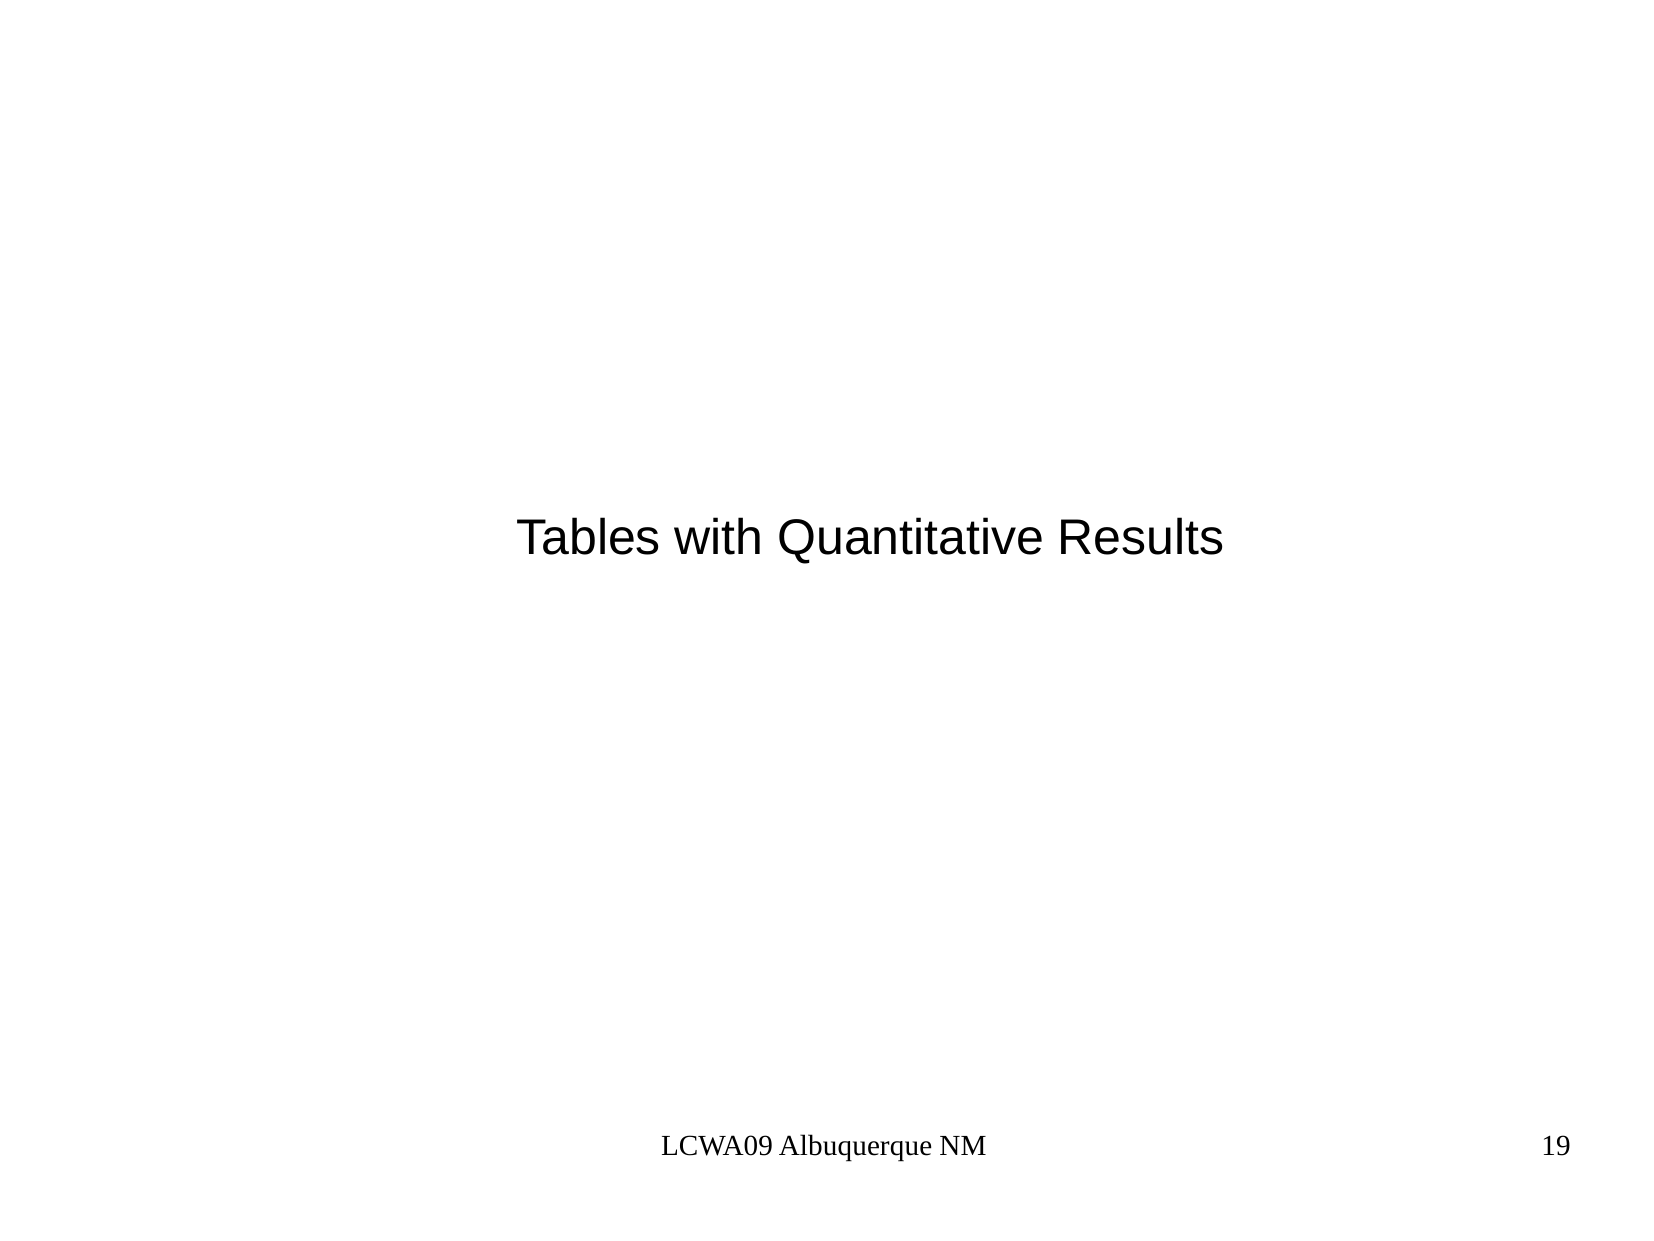

Tables with Quantitative Results
LCWA09 albuquerque NM
19